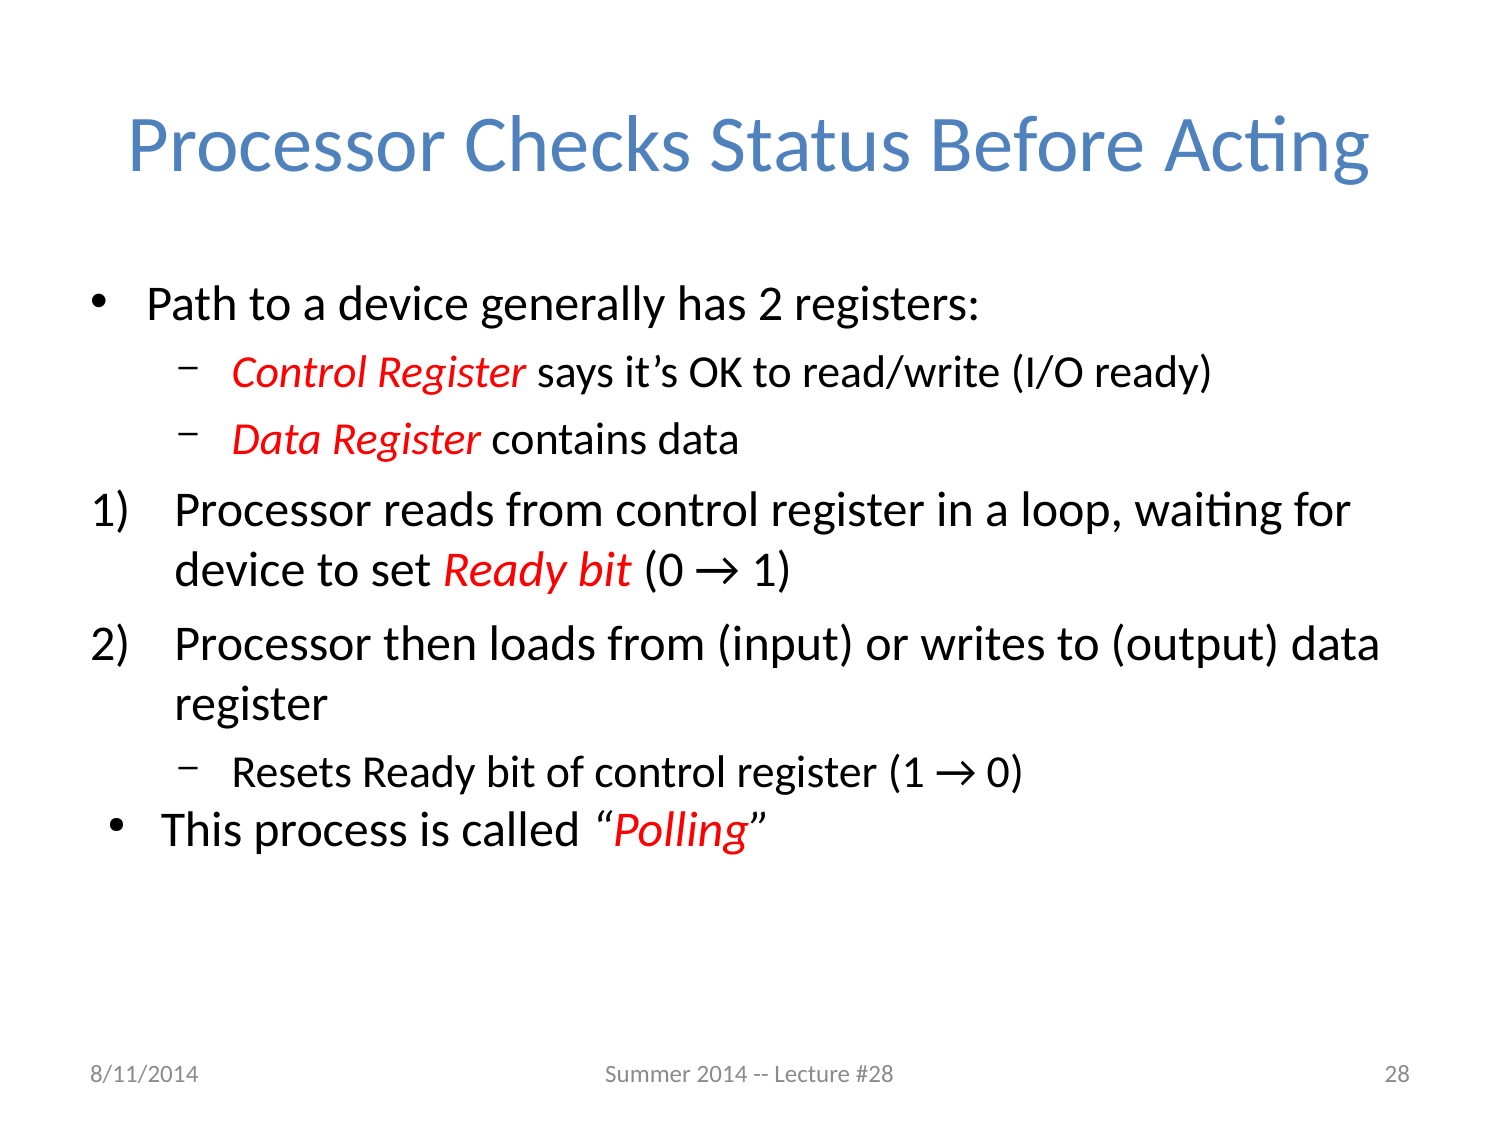

# Processor Checks Status Before Acting
Path to a device generally has 2 registers:
Control Register says it’s OK to read/write (I/O ready)
Data Register contains data
Processor reads from control register in a loop, waiting for device to set Ready bit (0 → 1)
Processor then loads from (input) or writes to (output) data register
Resets Ready bit of control register (1 → 0)
This process is called “Polling”
8/11/2014
Summer 2014 -- Lecture #28